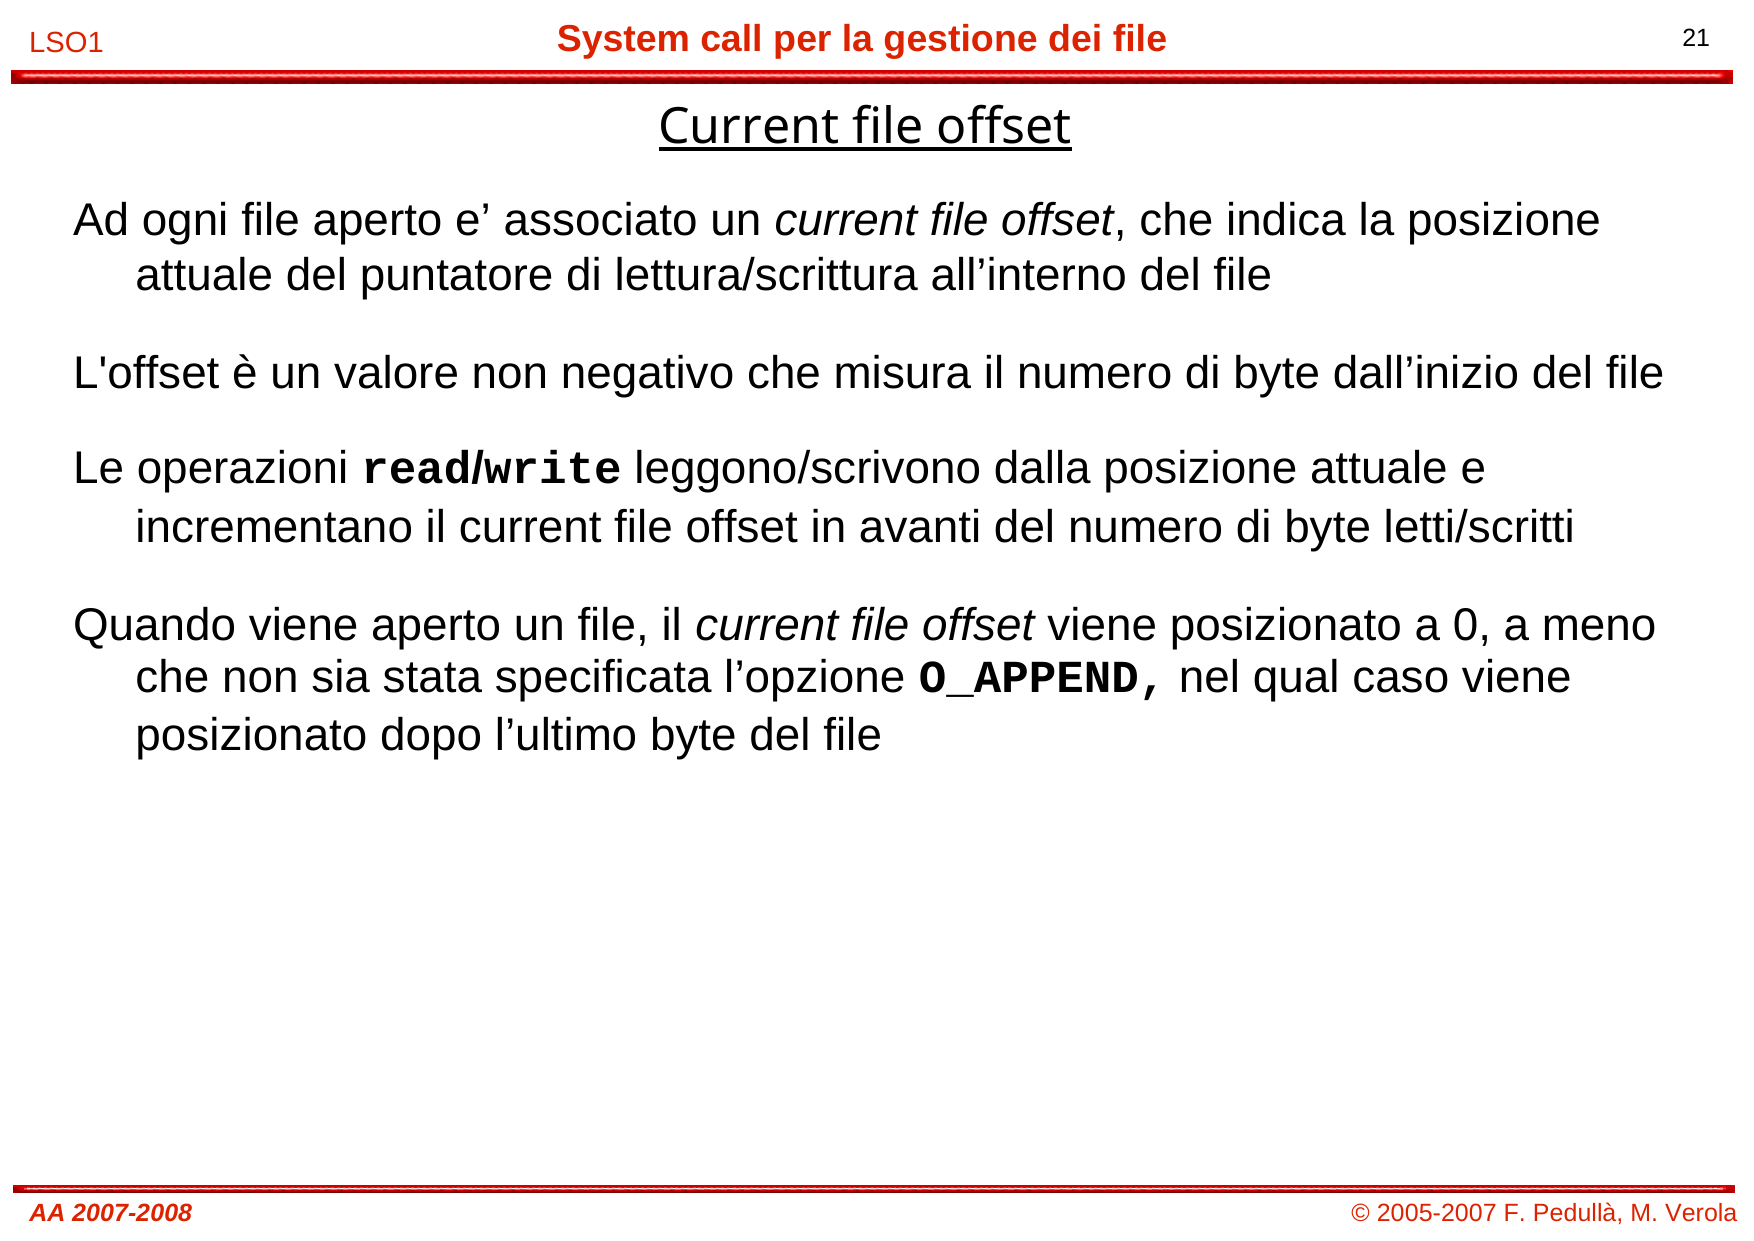

Current file offset
# Ad ogni file aperto e’ associato un current file offset, che indica la posizione attuale del puntatore di lettura/scrittura all’interno del file
L'offset è un valore non negativo che misura il numero di byte dall’inizio del file
Le operazioni read/write leggono/scrivono dalla posizione attuale e incrementano il current file offset in avanti del numero di byte letti/scritti
Quando viene aperto un file, il current file offset viene posizionato a 0, a meno che non sia stata specificata l’opzione O_APPEND, nel qual caso viene posizionato dopo l’ultimo byte del file